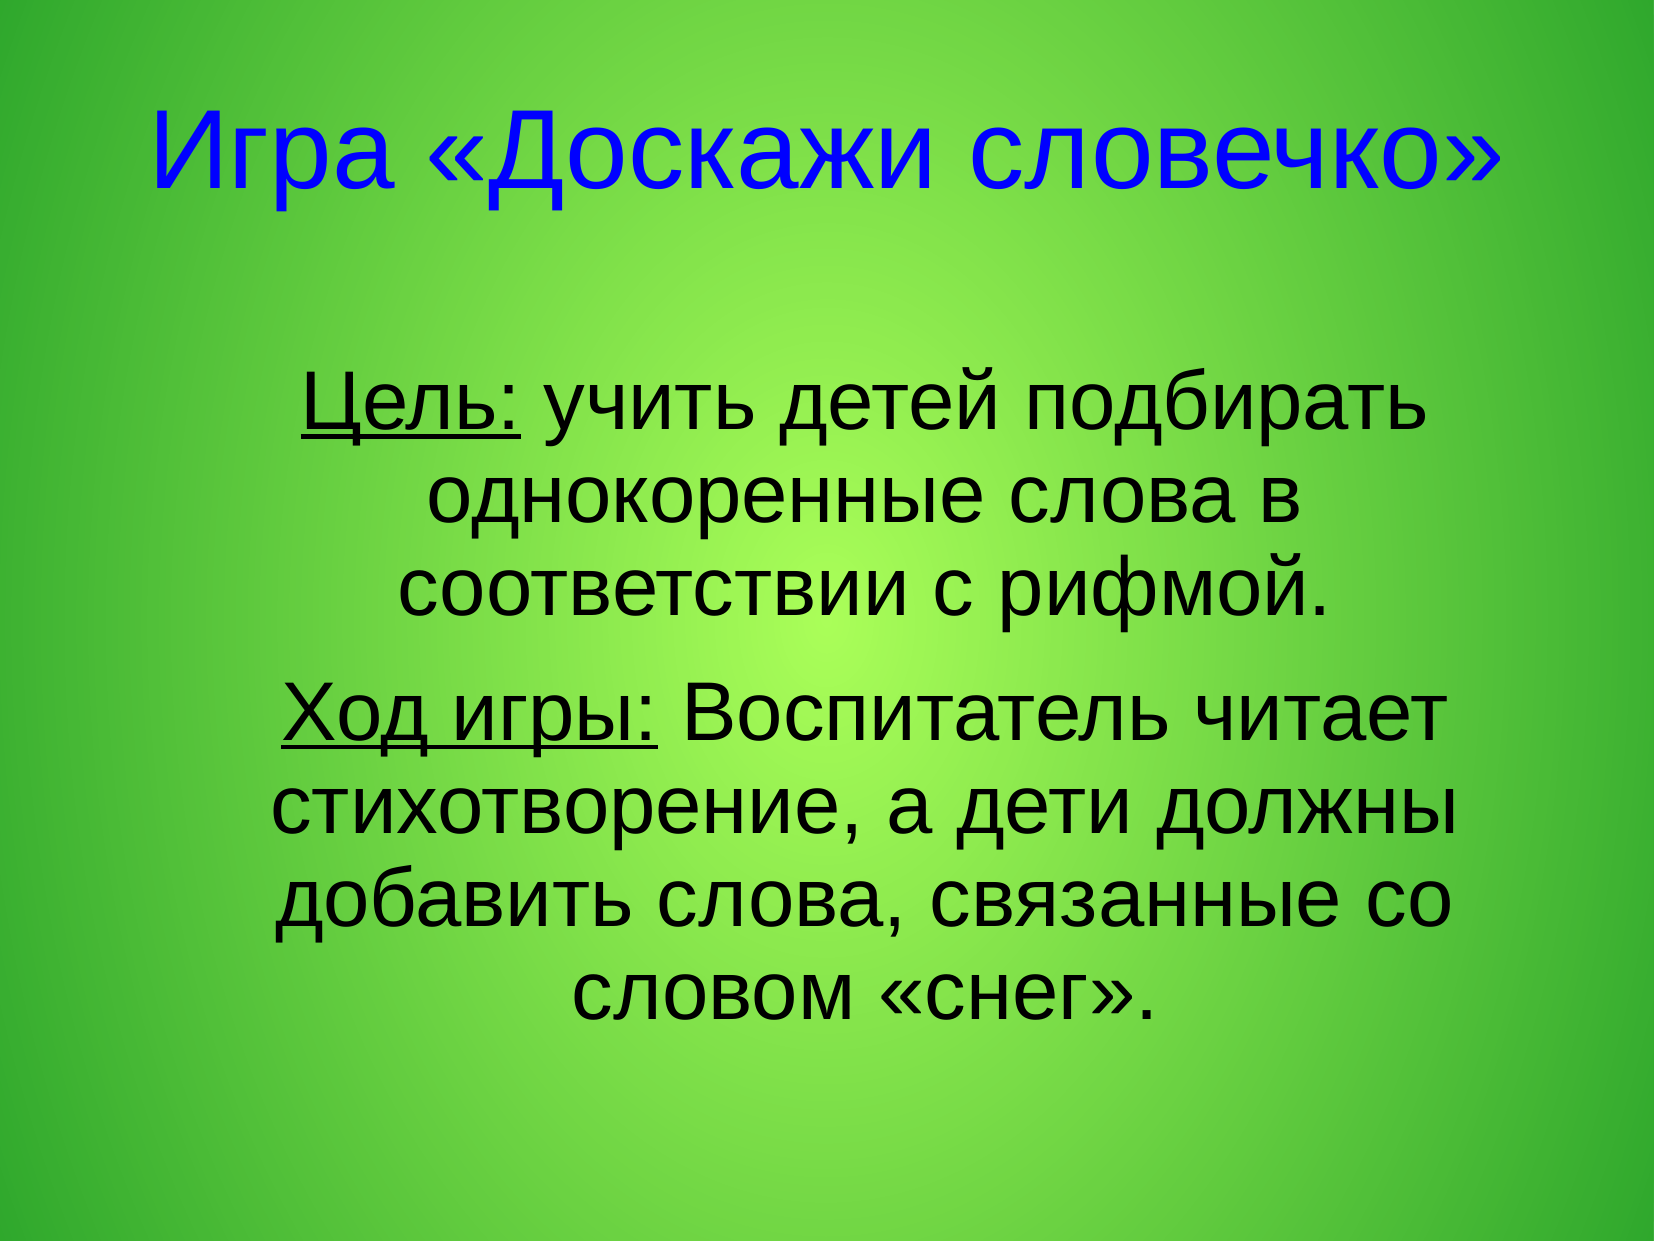

# Игра «Доскажи словечко»
Цель: учить детей подбирать однокоренные слова в соответствии с рифмой.
Ход игры: Воспитатель читает стихотворение, а дети должны добавить слова, связанные со словом «снег».